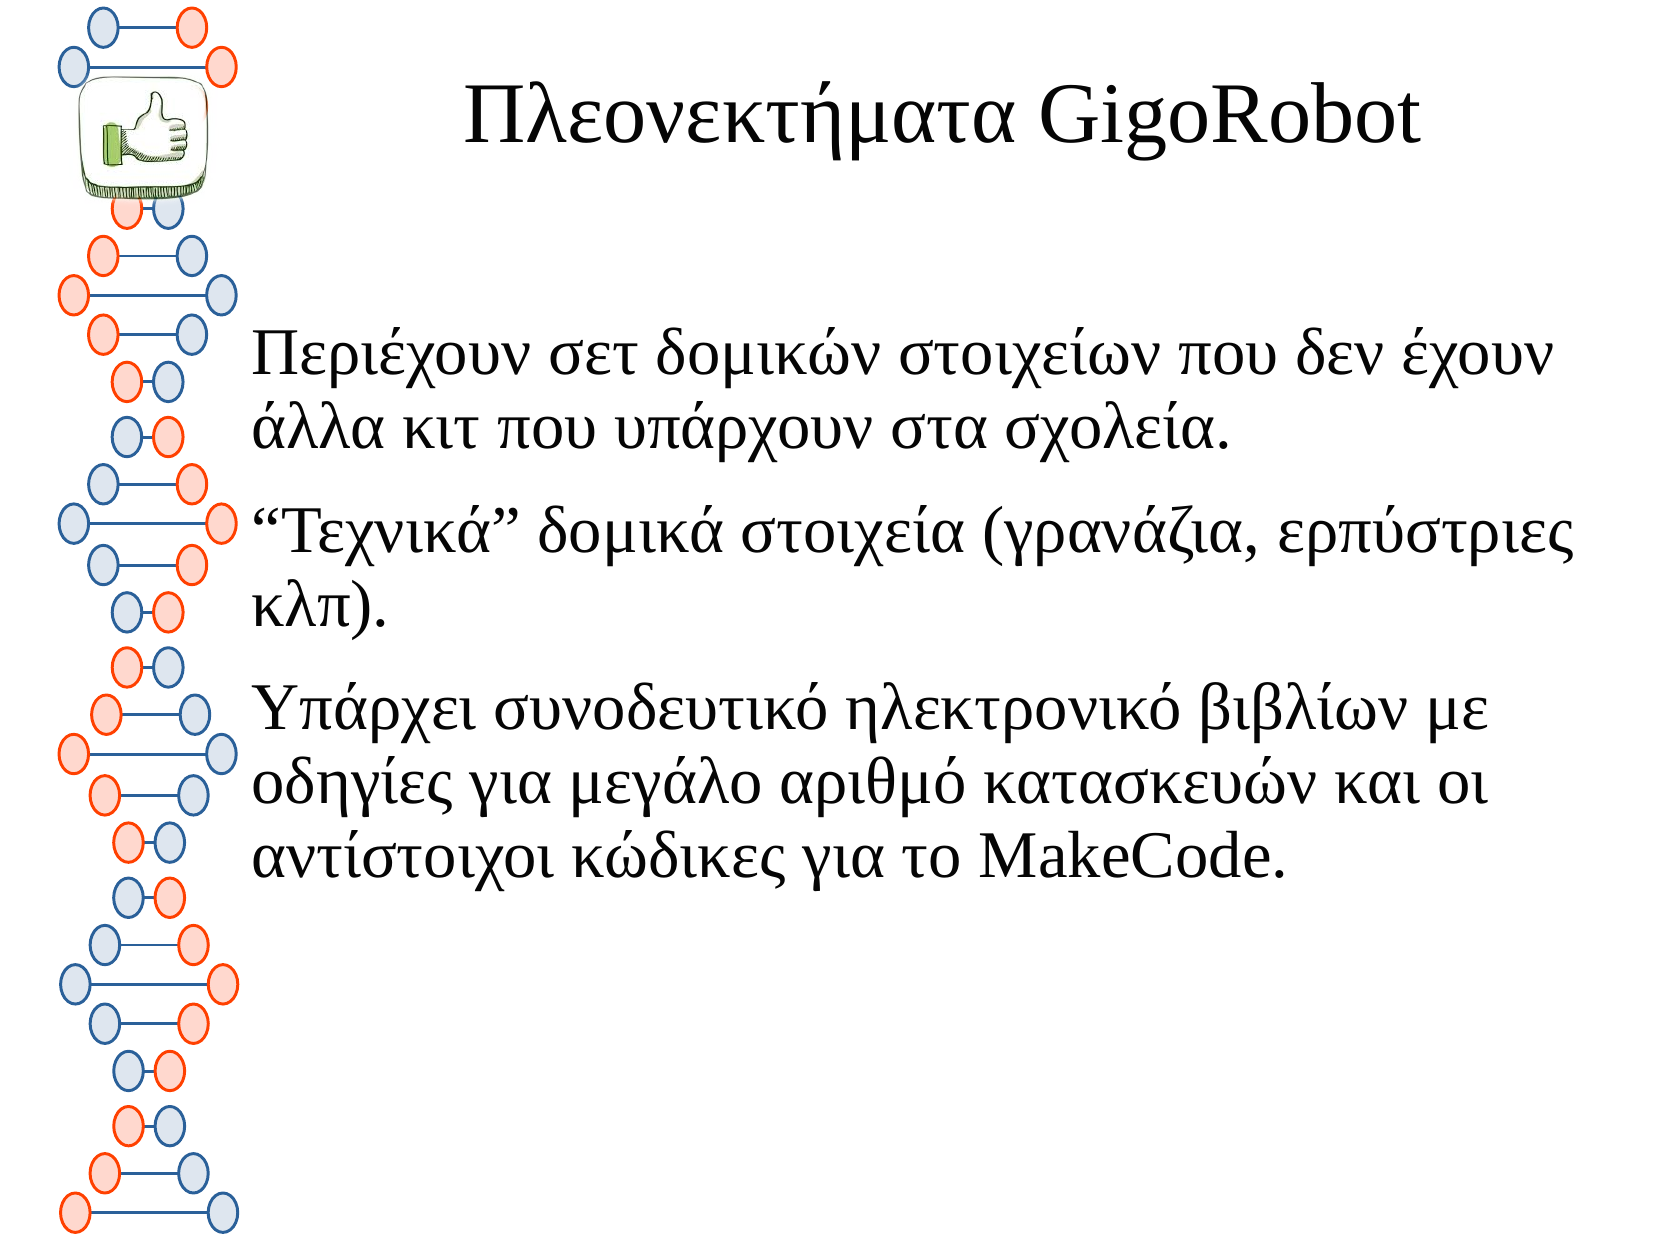

# Πλεονεκτήματα GigoRobot
Περιέχουν σετ δομικών στοιχείων που δεν έχουν άλλα κιτ που υπάρχουν στα σχολεία.
“Τεχνικά” δομικά στοιχεία (γρανάζια, ερπύστριες κλπ).
Υπάρχει συνοδευτικό ηλεκτρονικό βιβλίων με οδηγίες για μεγάλο αριθμό κατασκευών και οι αντίστοιχοι κώδικες για το MakeCode.